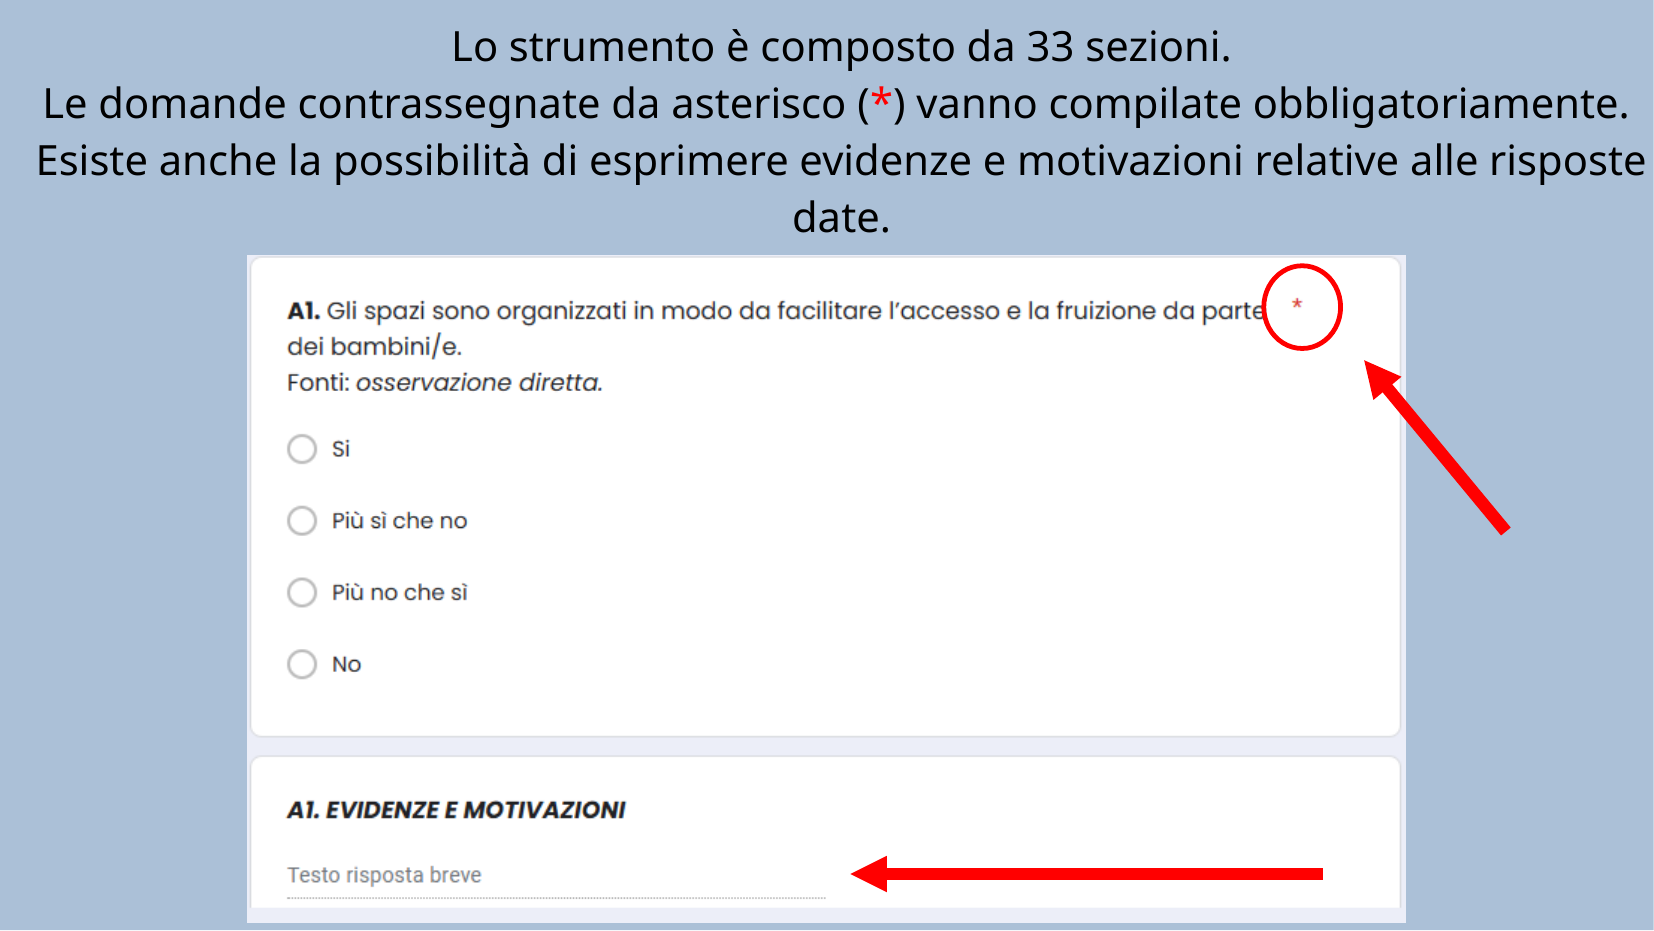

# Lo strumento è composto da 33 sezioni. Le domande contrassegnate da asterisco (*) vanno compilate obbligatoriamente. Esiste anche la possibilità di esprimere evidenze e motivazioni relative alle risposte date.